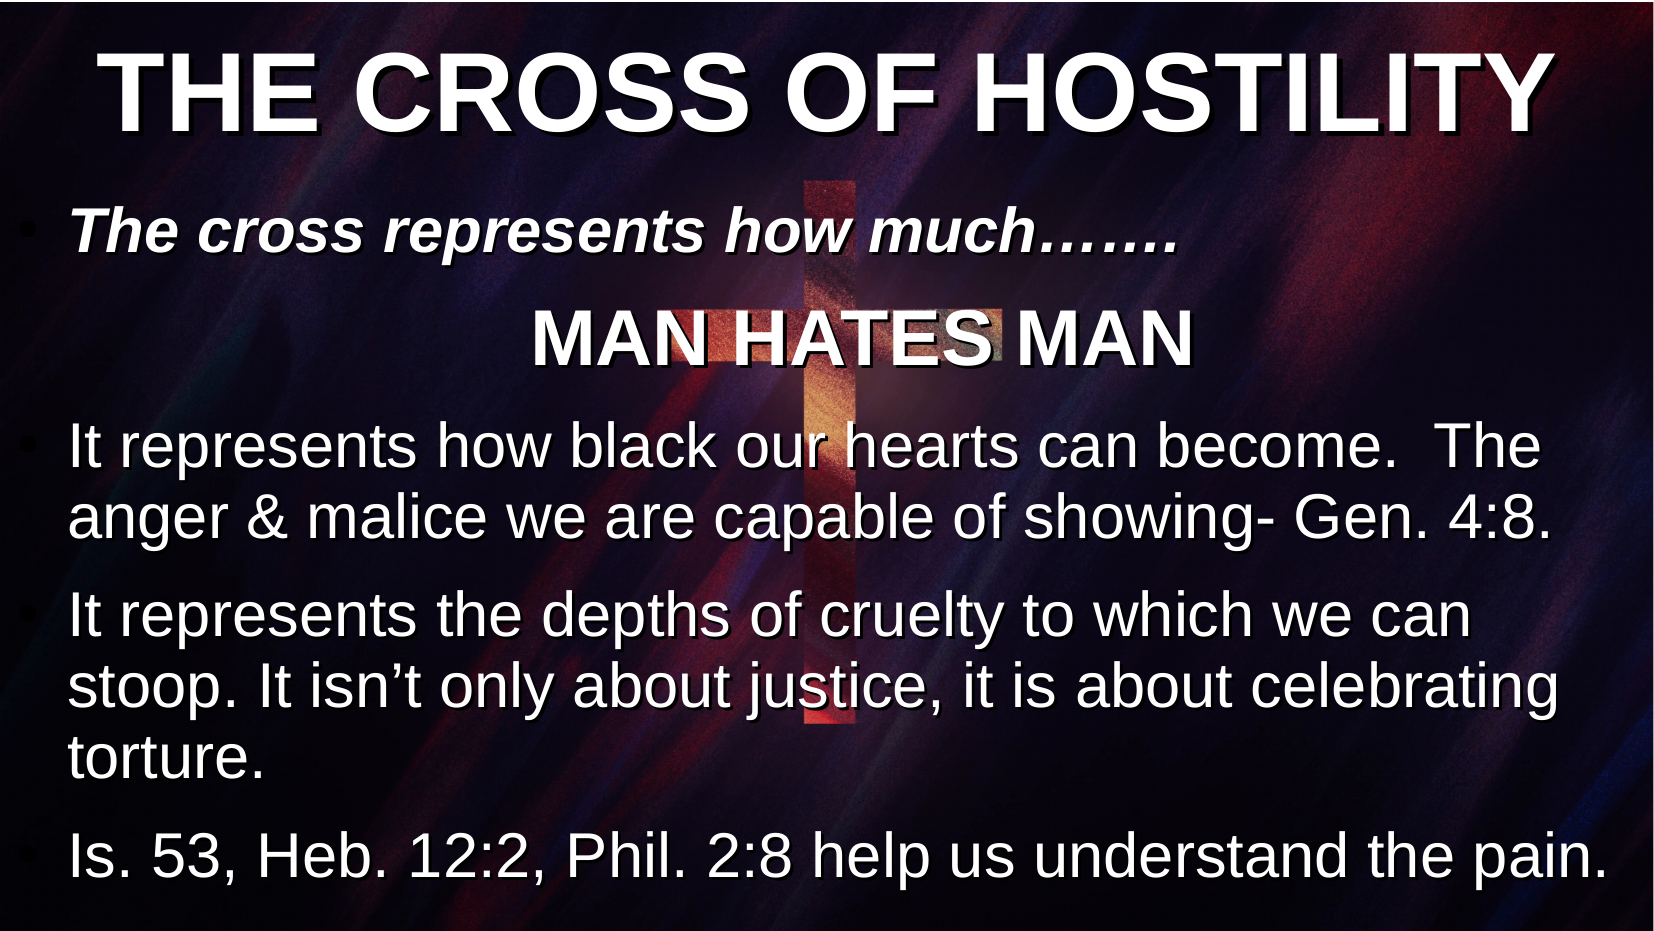

# THE CROSS OF HOSTILITY
The cross represents how much…….
MAN HATES MAN
It represents how black our hearts can become. The anger & malice we are capable of showing- Gen. 4:8.
It represents the depths of cruelty to which we can stoop. It isn’t only about justice, it is about celebrating torture.
Is. 53, Heb. 12:2, Phil. 2:8 help us understand the pain.